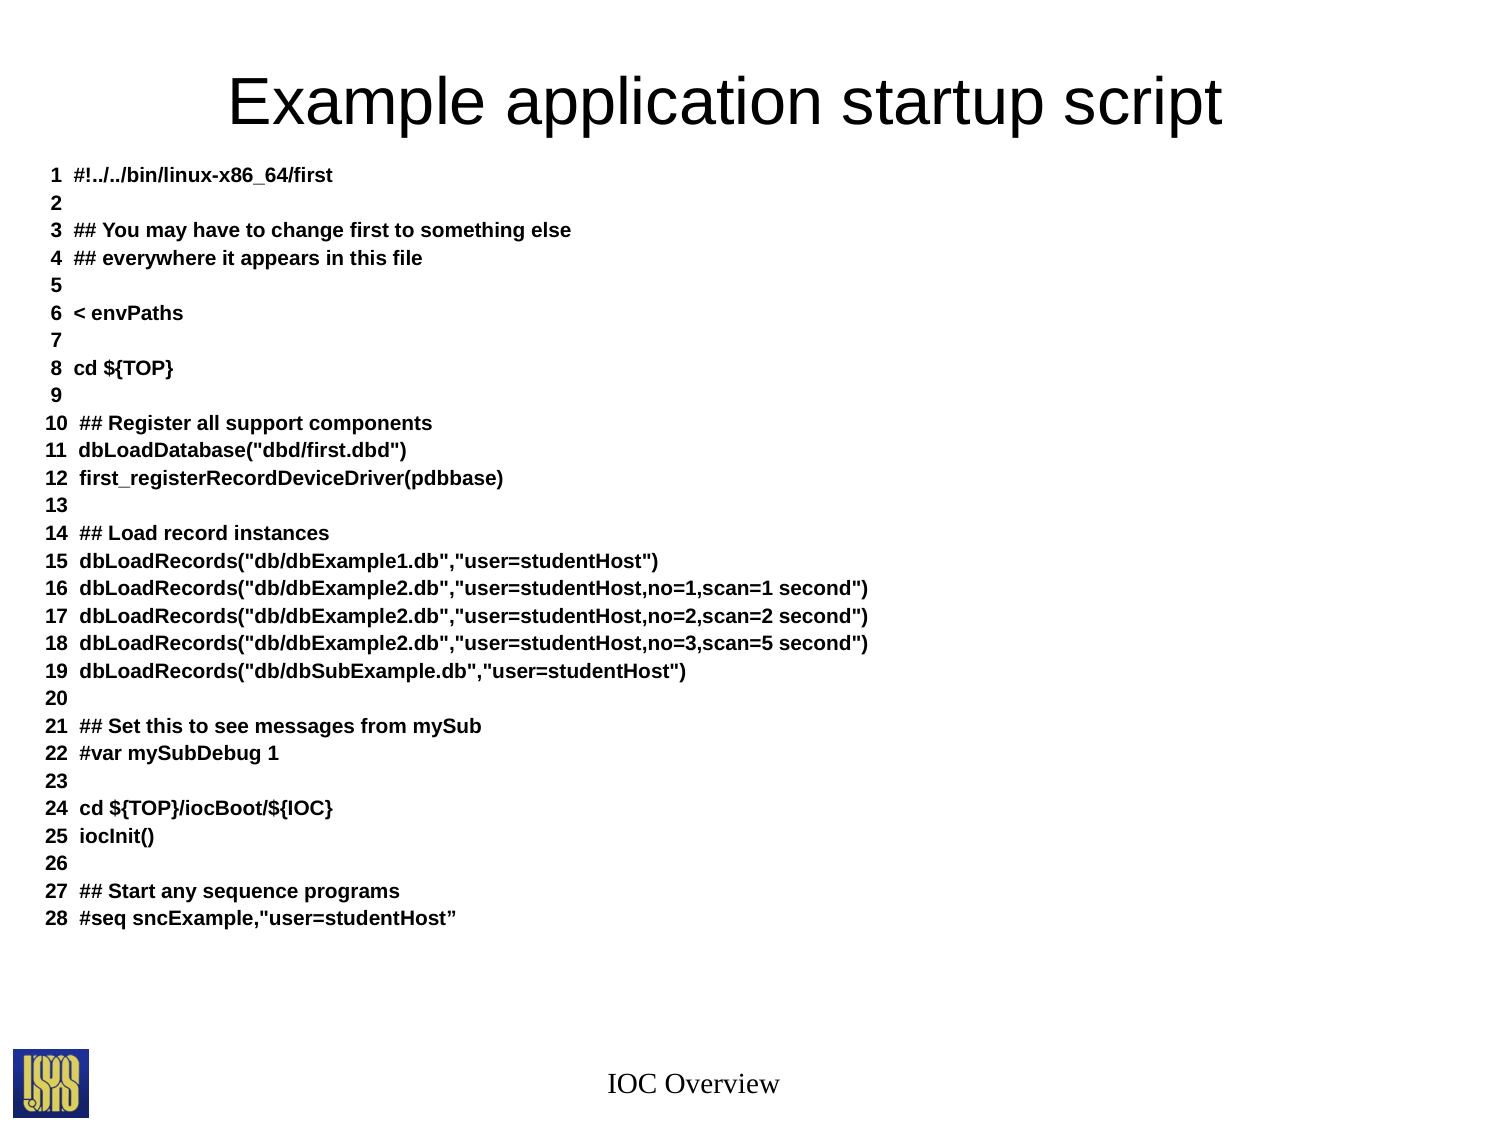

# Example application startup script
 1 #!../../bin/linux-x86_64/first
 2
 3 ## You may have to change first to something else
 4 ## everywhere it appears in this file
 5
 6 < envPaths
 7
 8 cd ${TOP}
 9
10 ## Register all support components
11 dbLoadDatabase("dbd/first.dbd")
12 first_registerRecordDeviceDriver(pdbbase)
13
14 ## Load record instances
15 dbLoadRecords("db/dbExample1.db","user=studentHost")
16 dbLoadRecords("db/dbExample2.db","user=studentHost,no=1,scan=1 second")
17 dbLoadRecords("db/dbExample2.db","user=studentHost,no=2,scan=2 second")
18 dbLoadRecords("db/dbExample2.db","user=studentHost,no=3,scan=5 second")
19 dbLoadRecords("db/dbSubExample.db","user=studentHost")
20
21 ## Set this to see messages from mySub
22 #var mySubDebug 1
23
24 cd ${TOP}/iocBoot/${IOC}
25 iocInit()
26
27 ## Start any sequence programs
28 #seq sncExample,"user=studentHost”